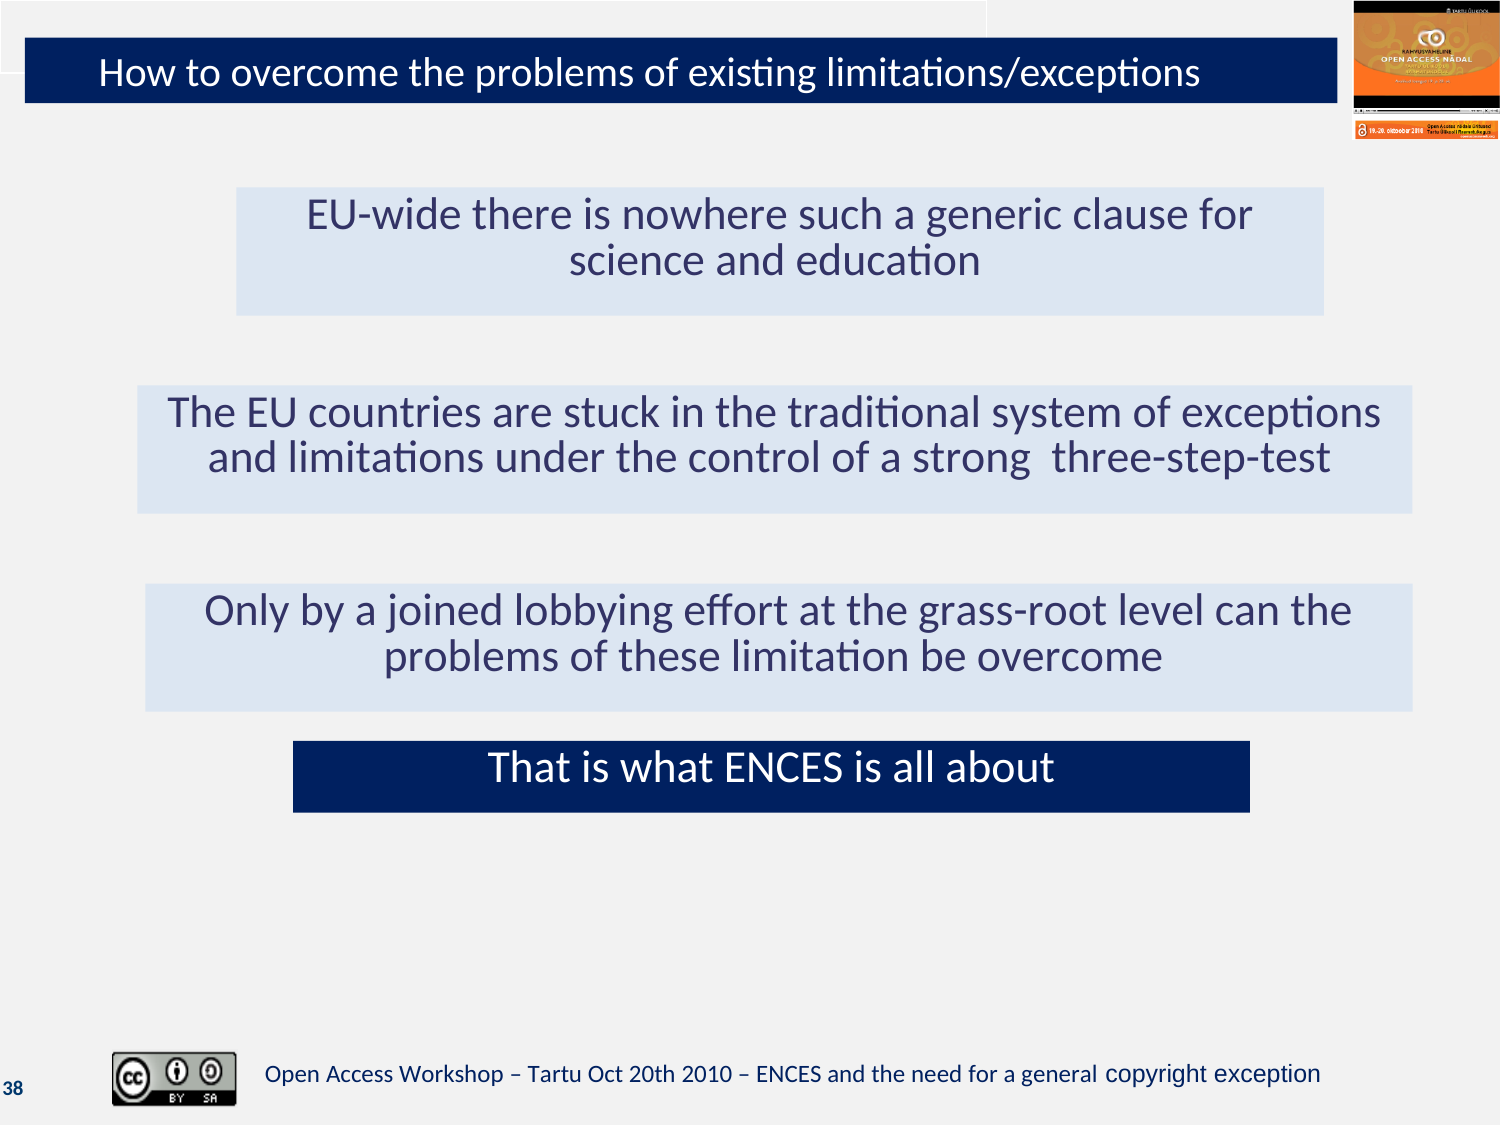

How to overcome the problems of existing limitations/exceptions
EU-wide there is nowhere such a generic clause for science and education
The EU countries are stuck in the traditional system of exceptions and limitations under the control of a strong three-step-test
Only by a joined lobbying effort at the grass-root level can the problems of these limitation be overcome
That is what ENCES is all about